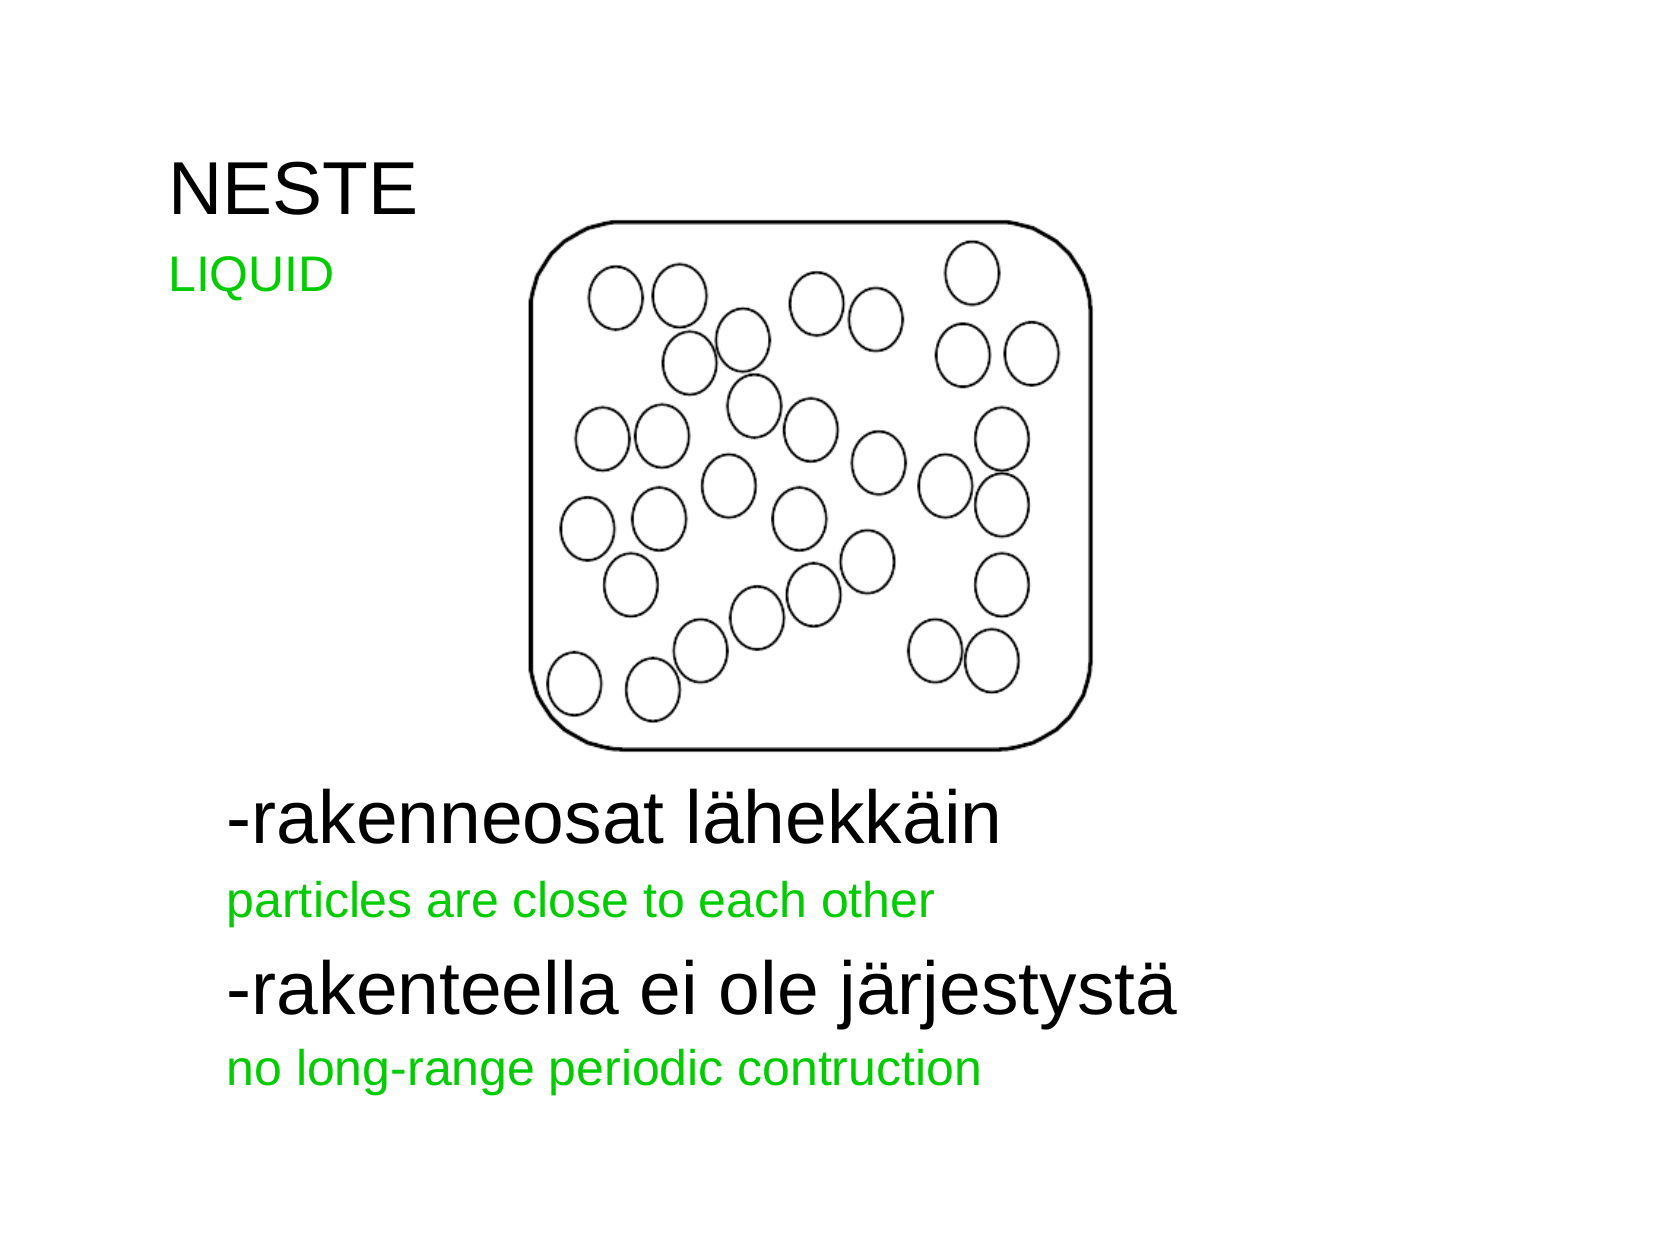

NESTE
LIQUID
-rakenneosat lähekkäin particles are close to each other
-rakenteella ei ole järjestystä no long-range periodic contruction